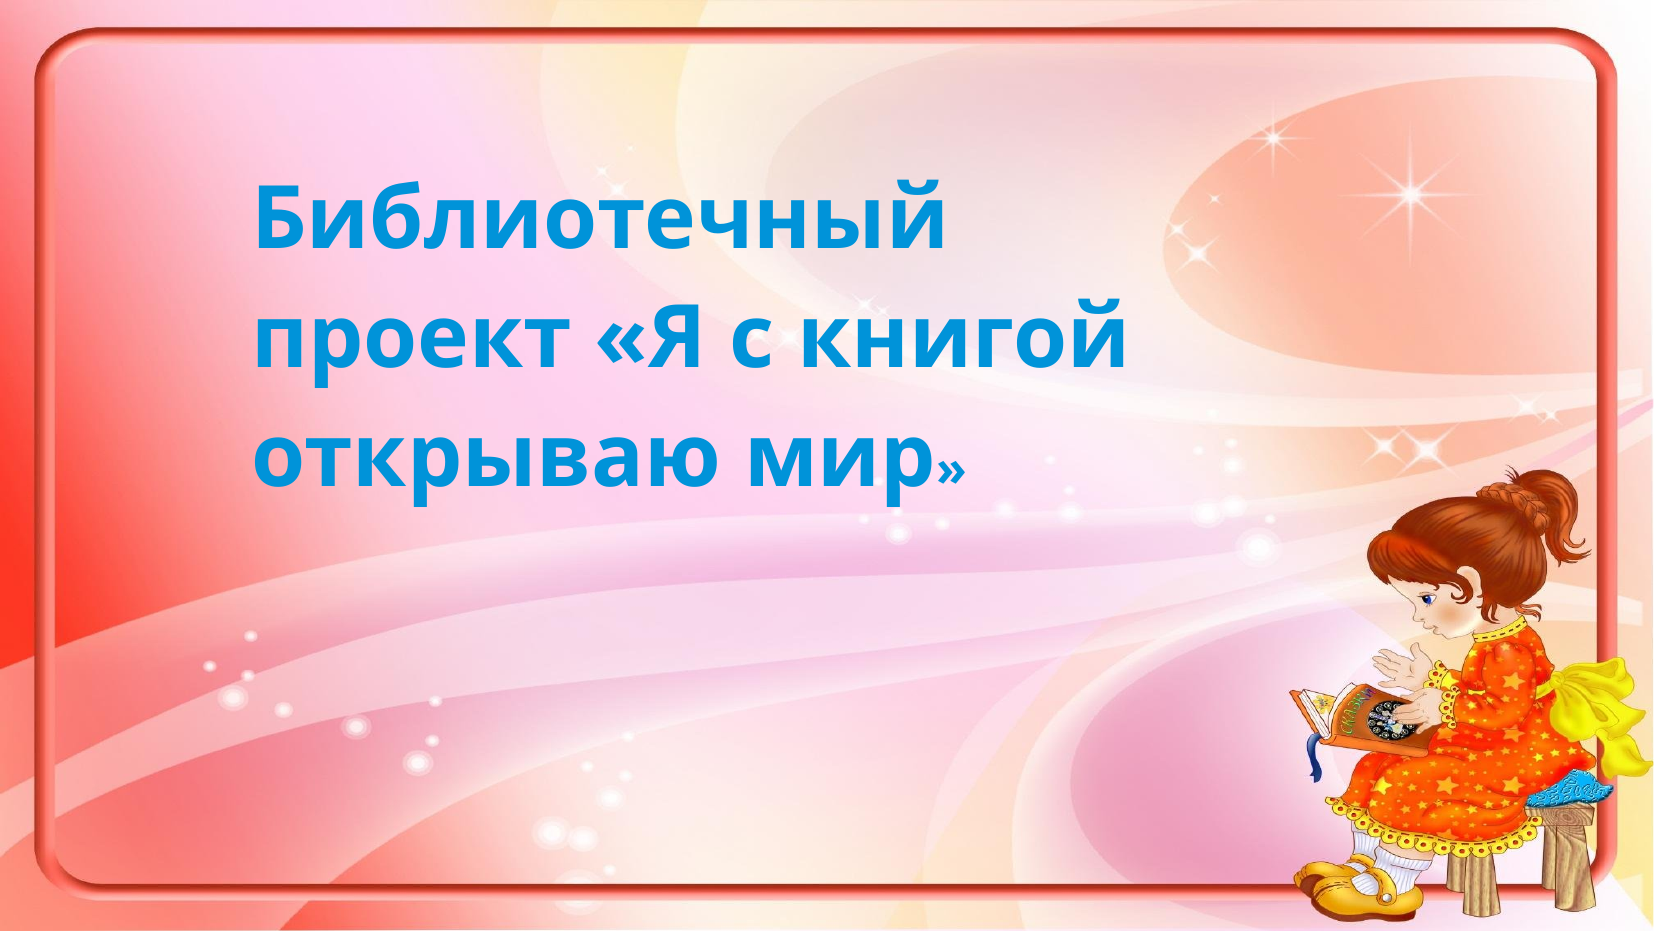

#
Библиотечный проект «Я с книгой открываю мир»